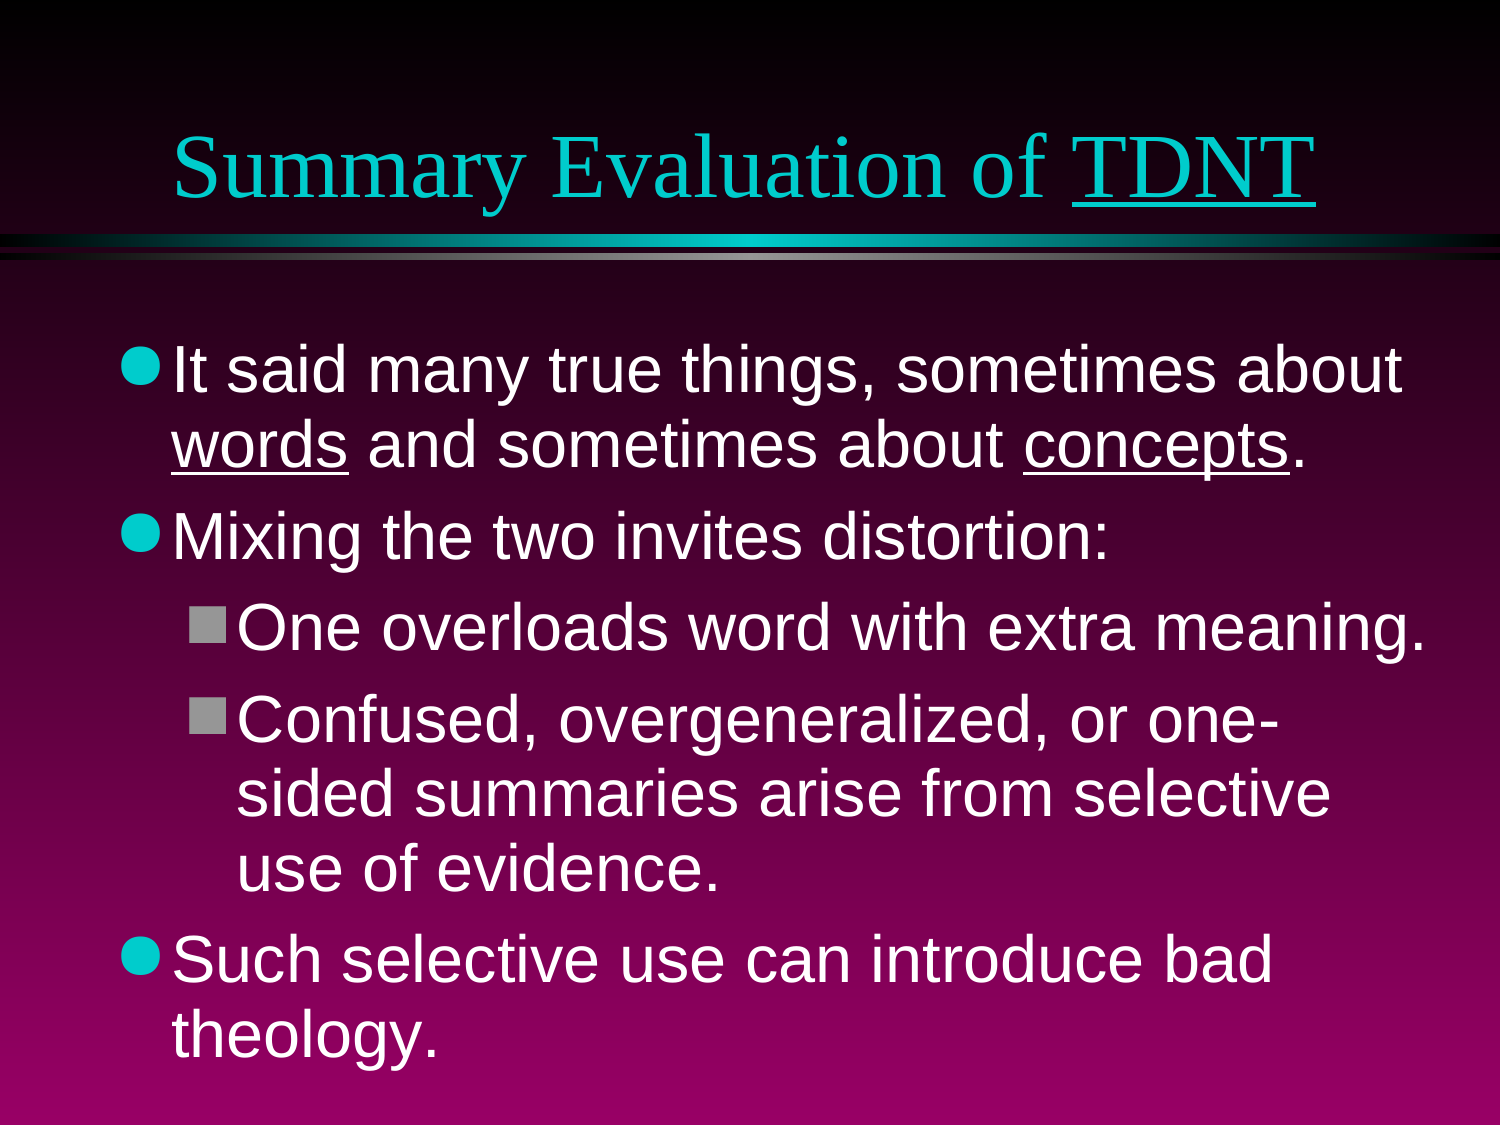

# Summary Evaluation of TDNT
It said many true things, sometimes about words and sometimes about concepts.
Mixing the two invites distortion:
One overloads word with extra meaning.
Confused, overgeneralized, or one-sided summaries arise from selective use of evidence.
Such selective use can introduce bad theology.